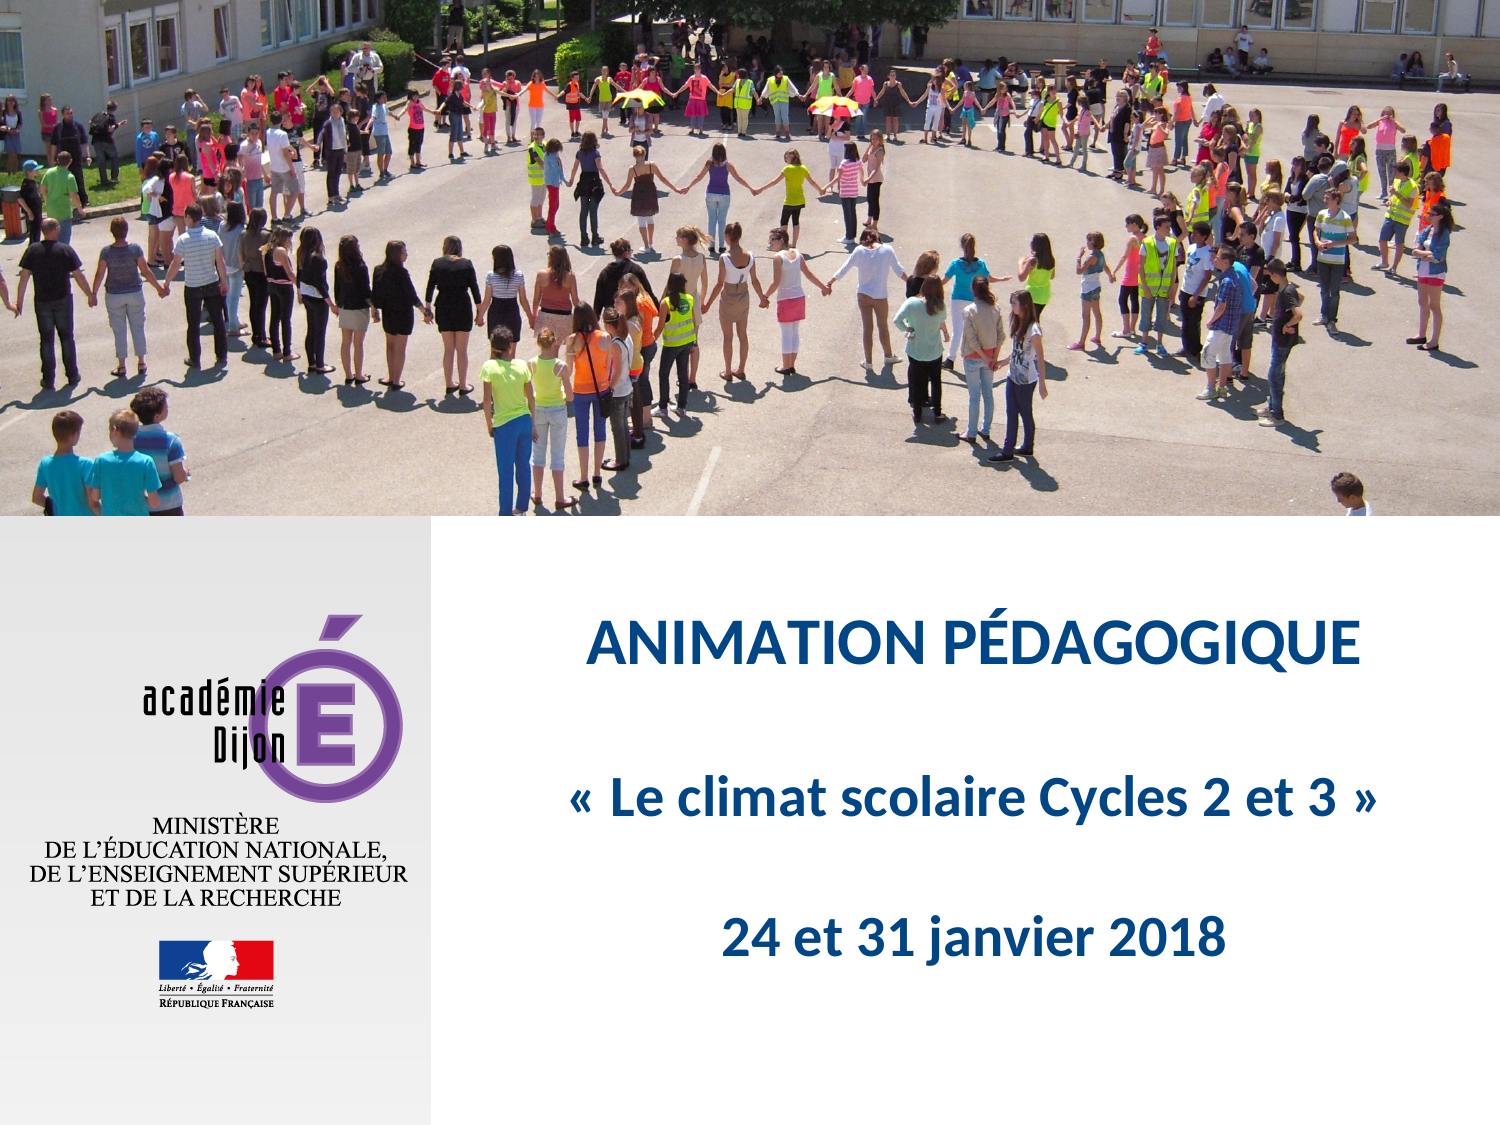

#
DÉPARTEMENT DE LA COTE-D'OR
ANIMATION PÉDAGOGIQUE
« Le climat scolaire Cycles 2 et 3 »
24 et 31 janvier 2018